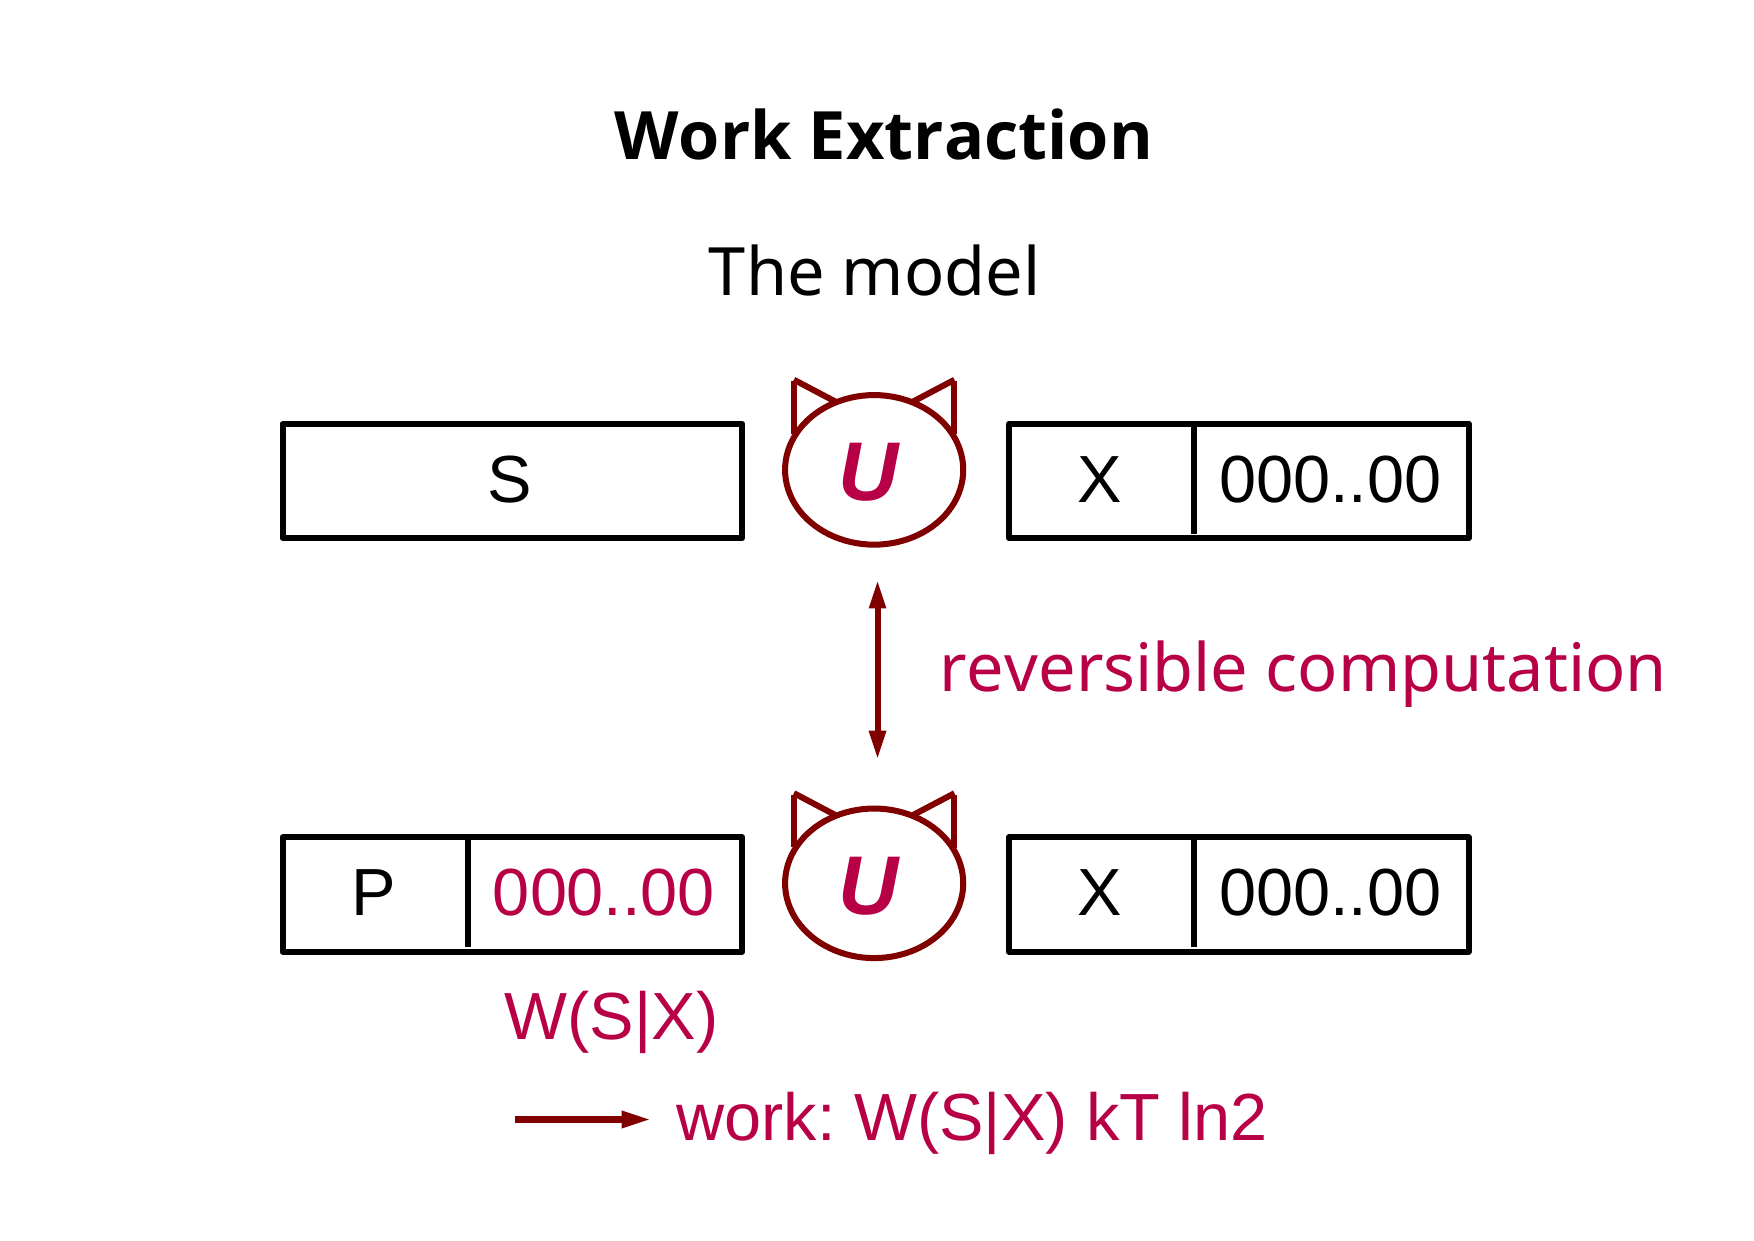

Work Extraction
The model
U
S
X
000..00
reversible computation
U
X
P
000..00
000..00
W(S|X)
work: W(S|X) kT ln2